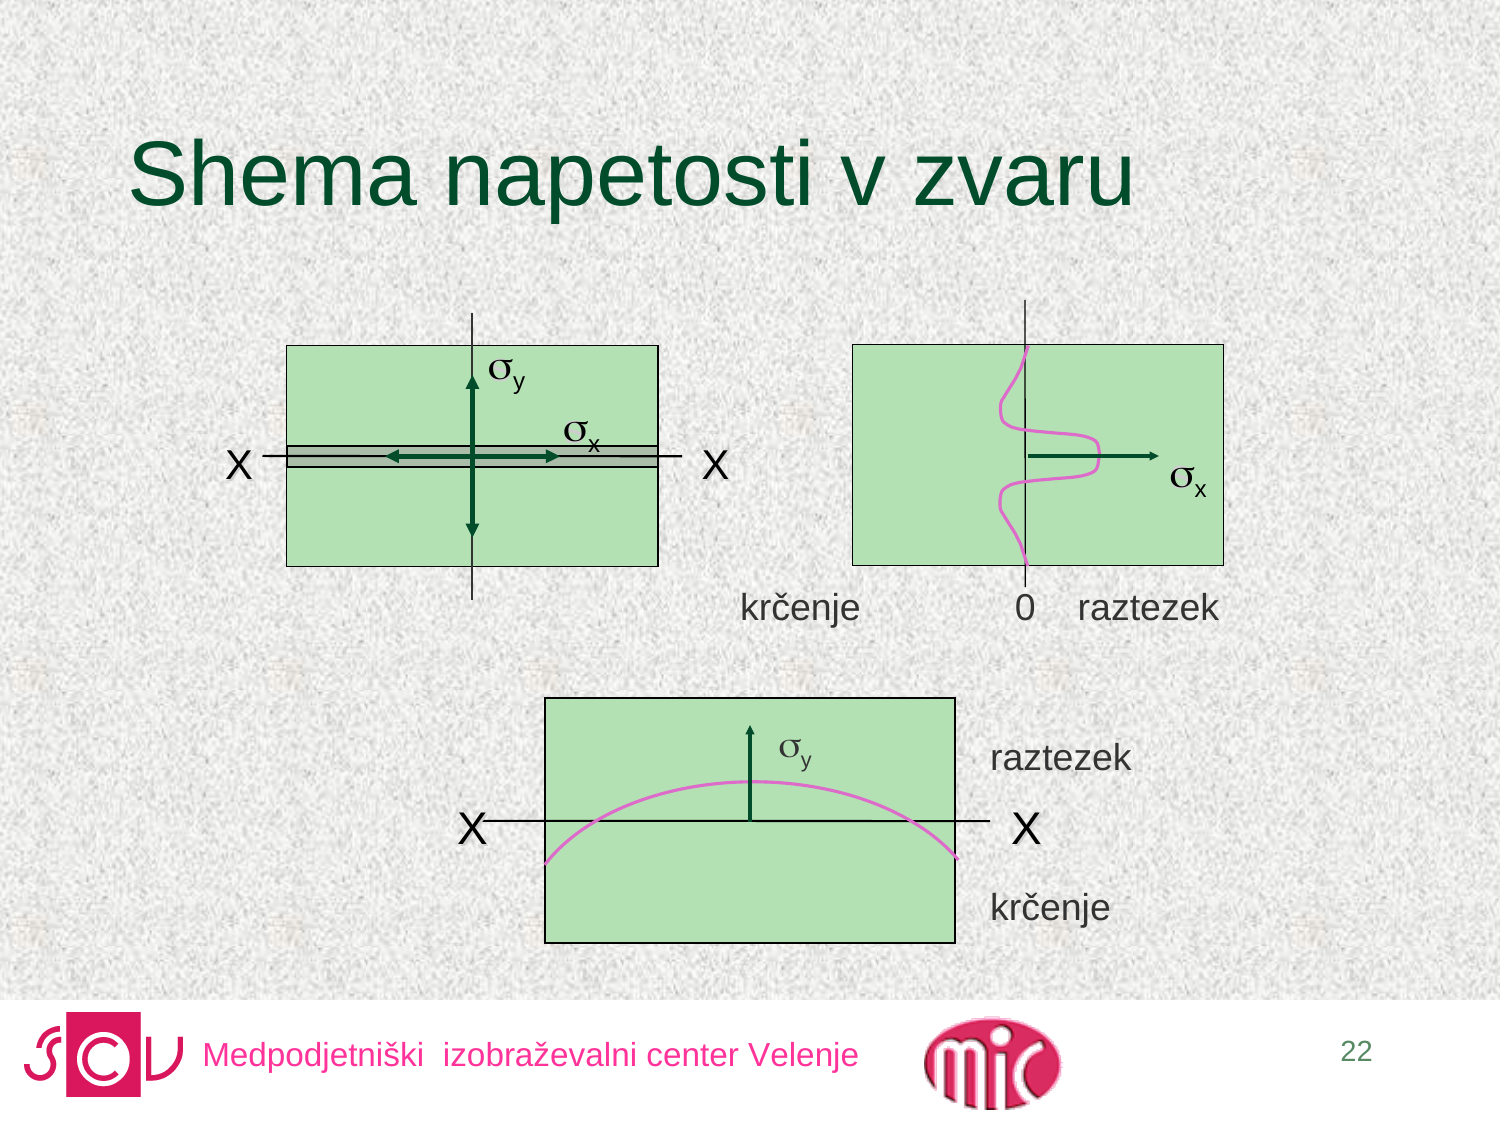

# Shema napetosti v zvaru
x
s
krčenje
0
raztezek
X
X
X
X
y
s
x
s
y
raztezek
X
X
X
X
krčenje